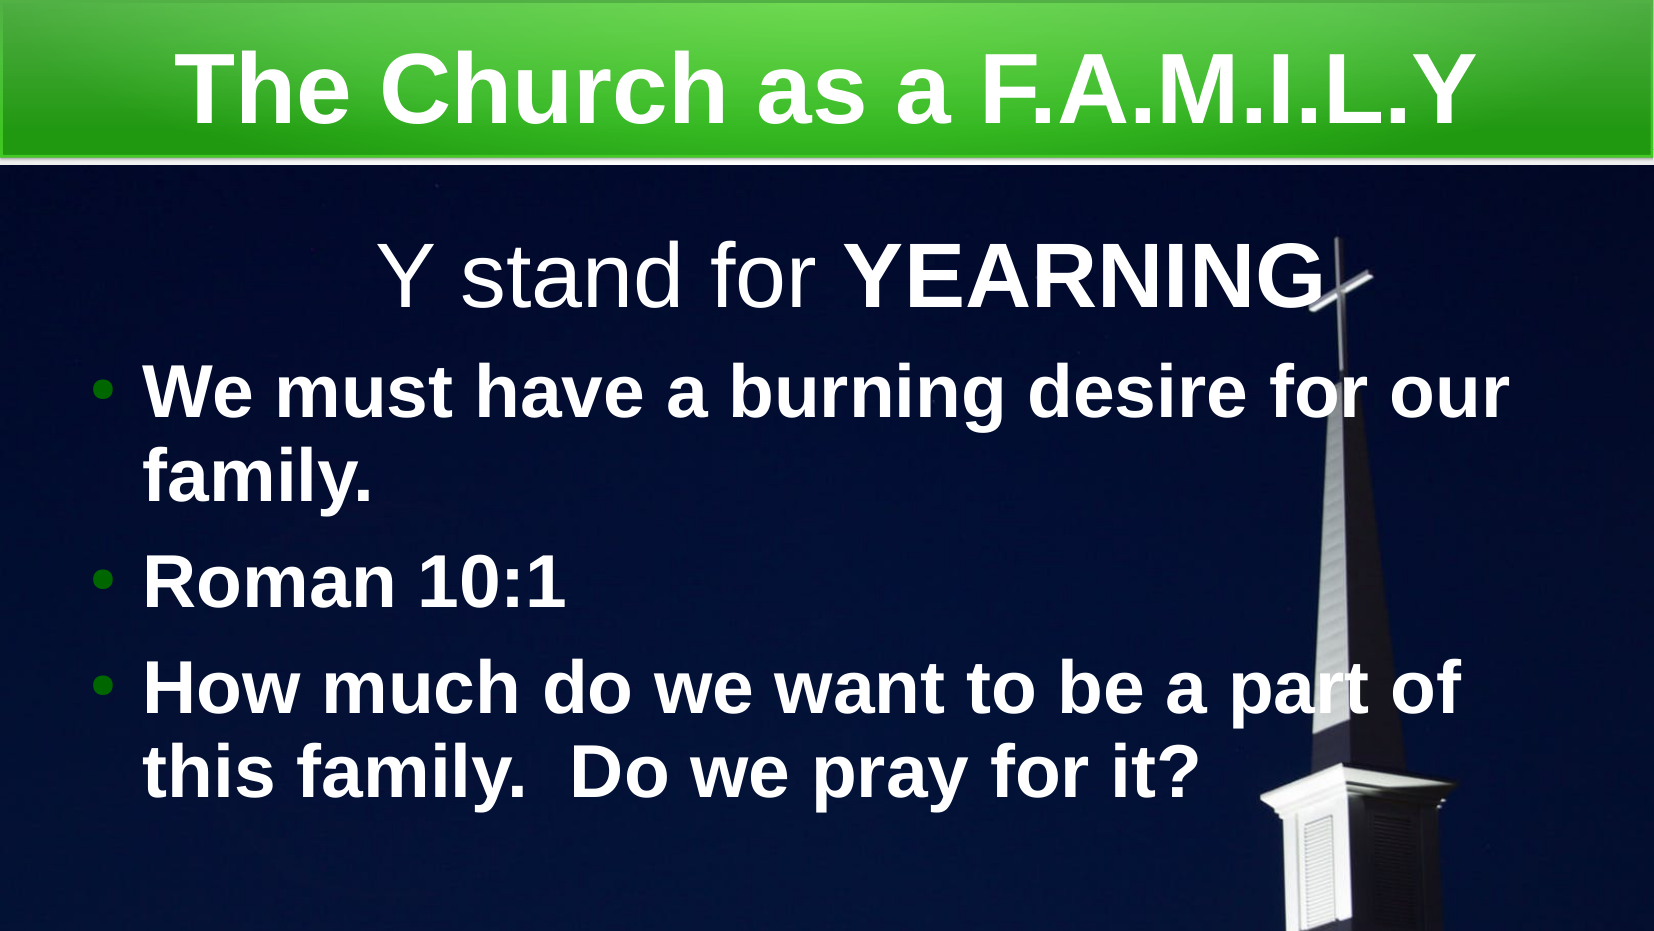

# The Church as a F.A.M.I.L.Y
Y stand for YEARNING
We must have a burning desire for our family.
Roman 10:1
How much do we want to be a part of this family. Do we pray for it?